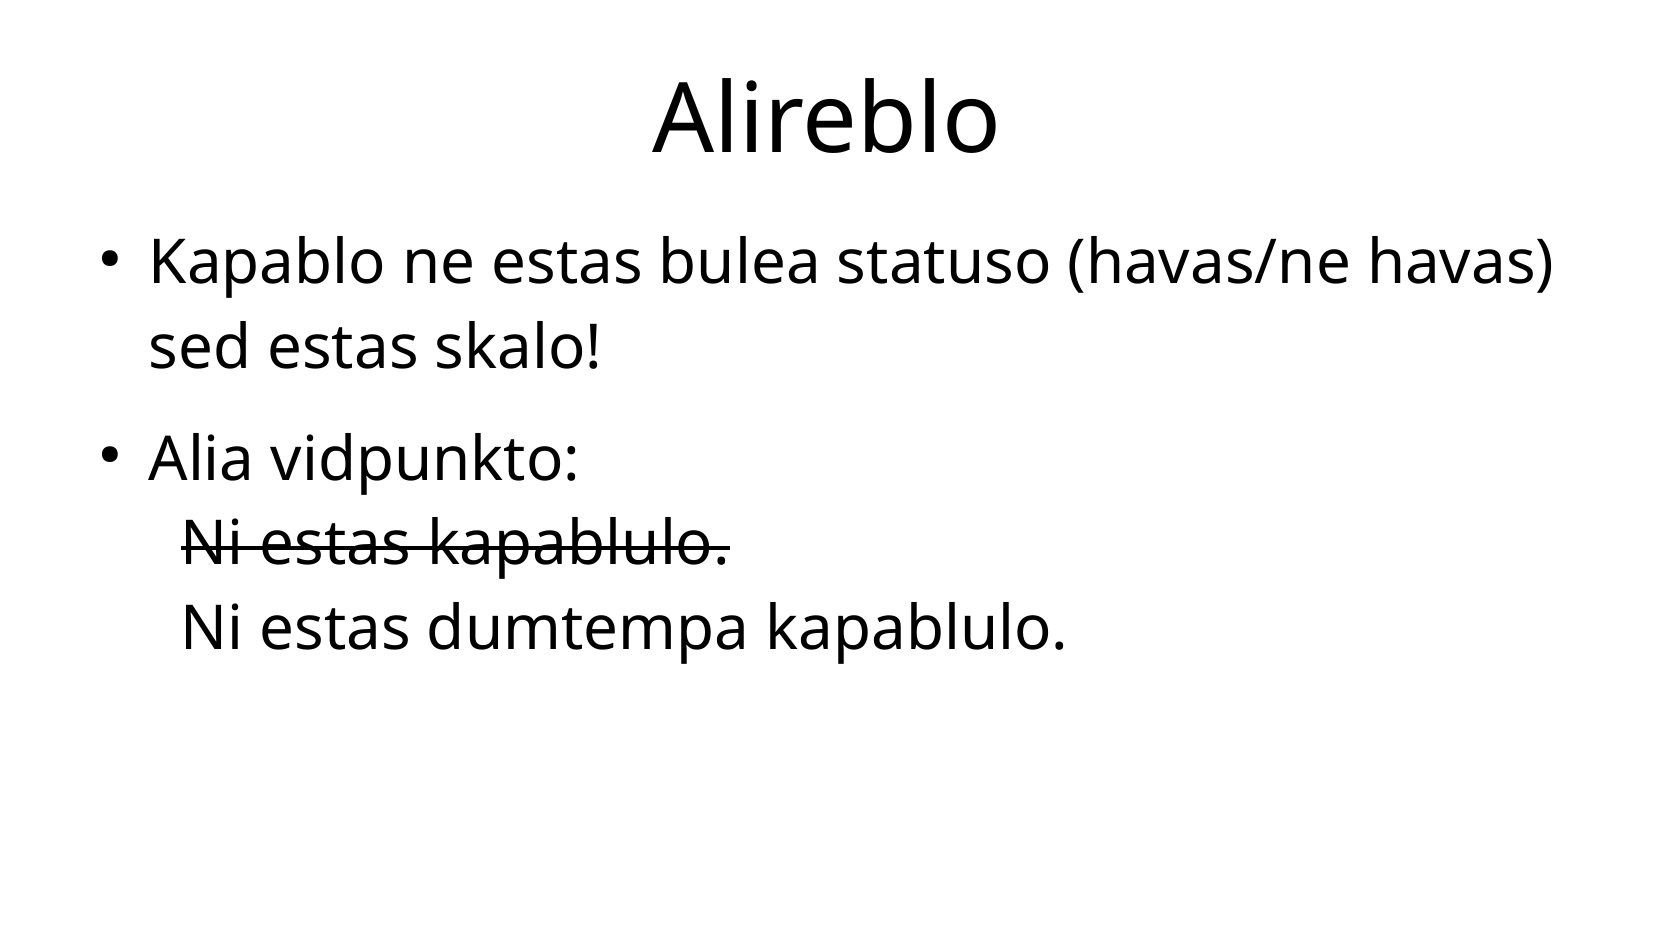

# Alireblo
Kapablo ne estas bulea statuso (havas/ne havas)
sed estas skalo!
Alia vidpunkto:
 Ni estas kapablulo.
 Ni estas dumtempa kapablulo.